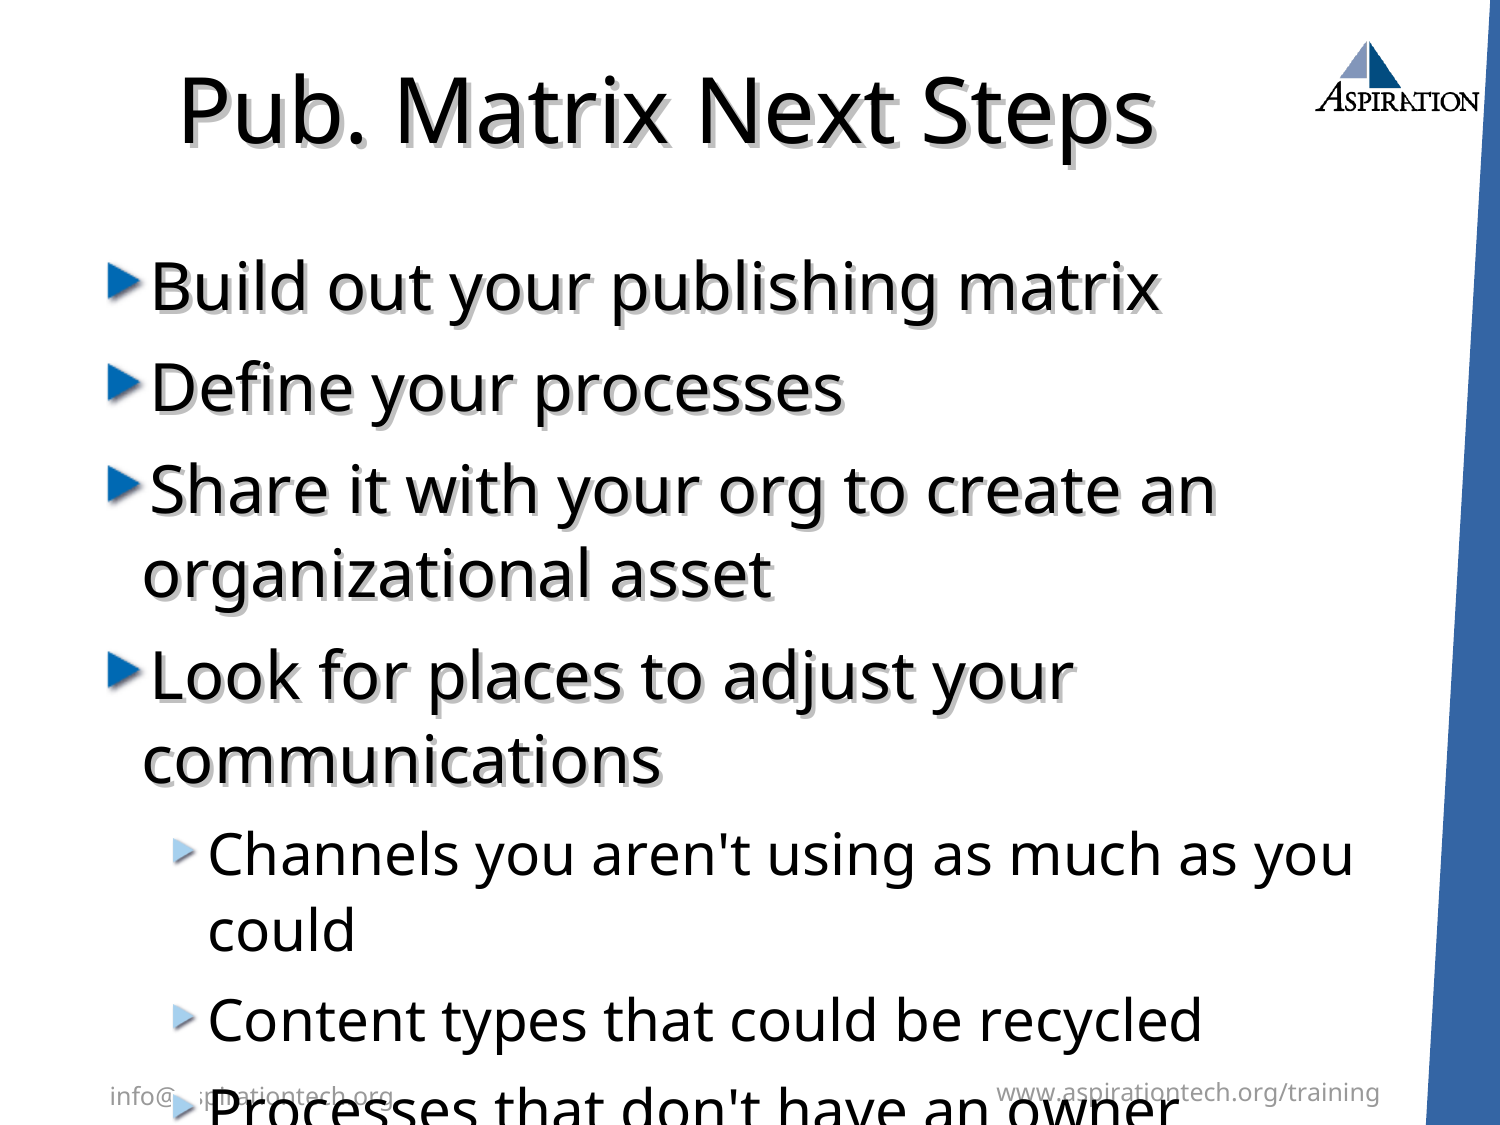

# Pub. Matrix Next Steps
Build out your publishing matrix
Define your processes
Share it with your org to create an organizational asset
Look for places to adjust your communications
Channels you aren't using as much as you could
Content types that could be recycled
Processes that don't have an owner